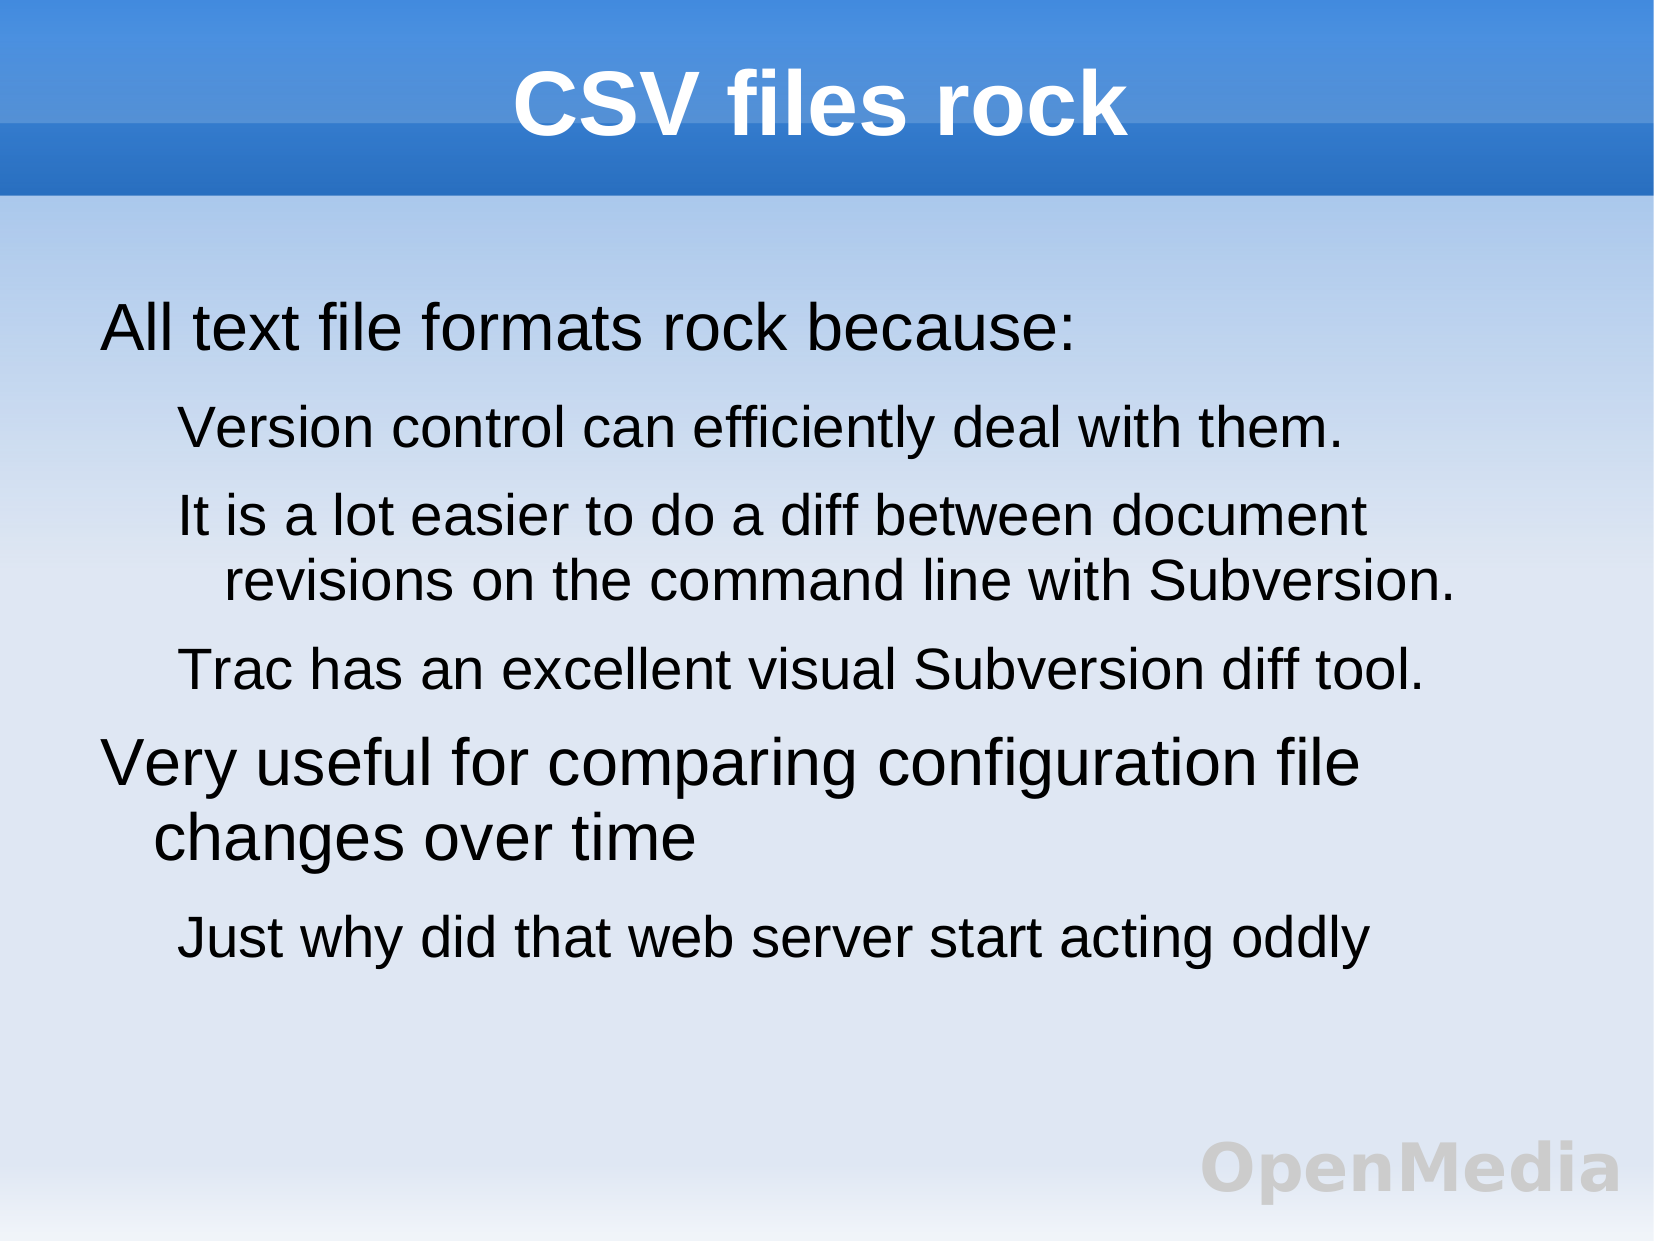

# CSV files rock
All text file formats rock because:
Version control can efficiently deal with them.
It is a lot easier to do a diff between document revisions on the command line with Subversion.
Trac has an excellent visual Subversion diff tool.
Very useful for comparing configuration file changes over time
Just why did that web server start acting oddly
28